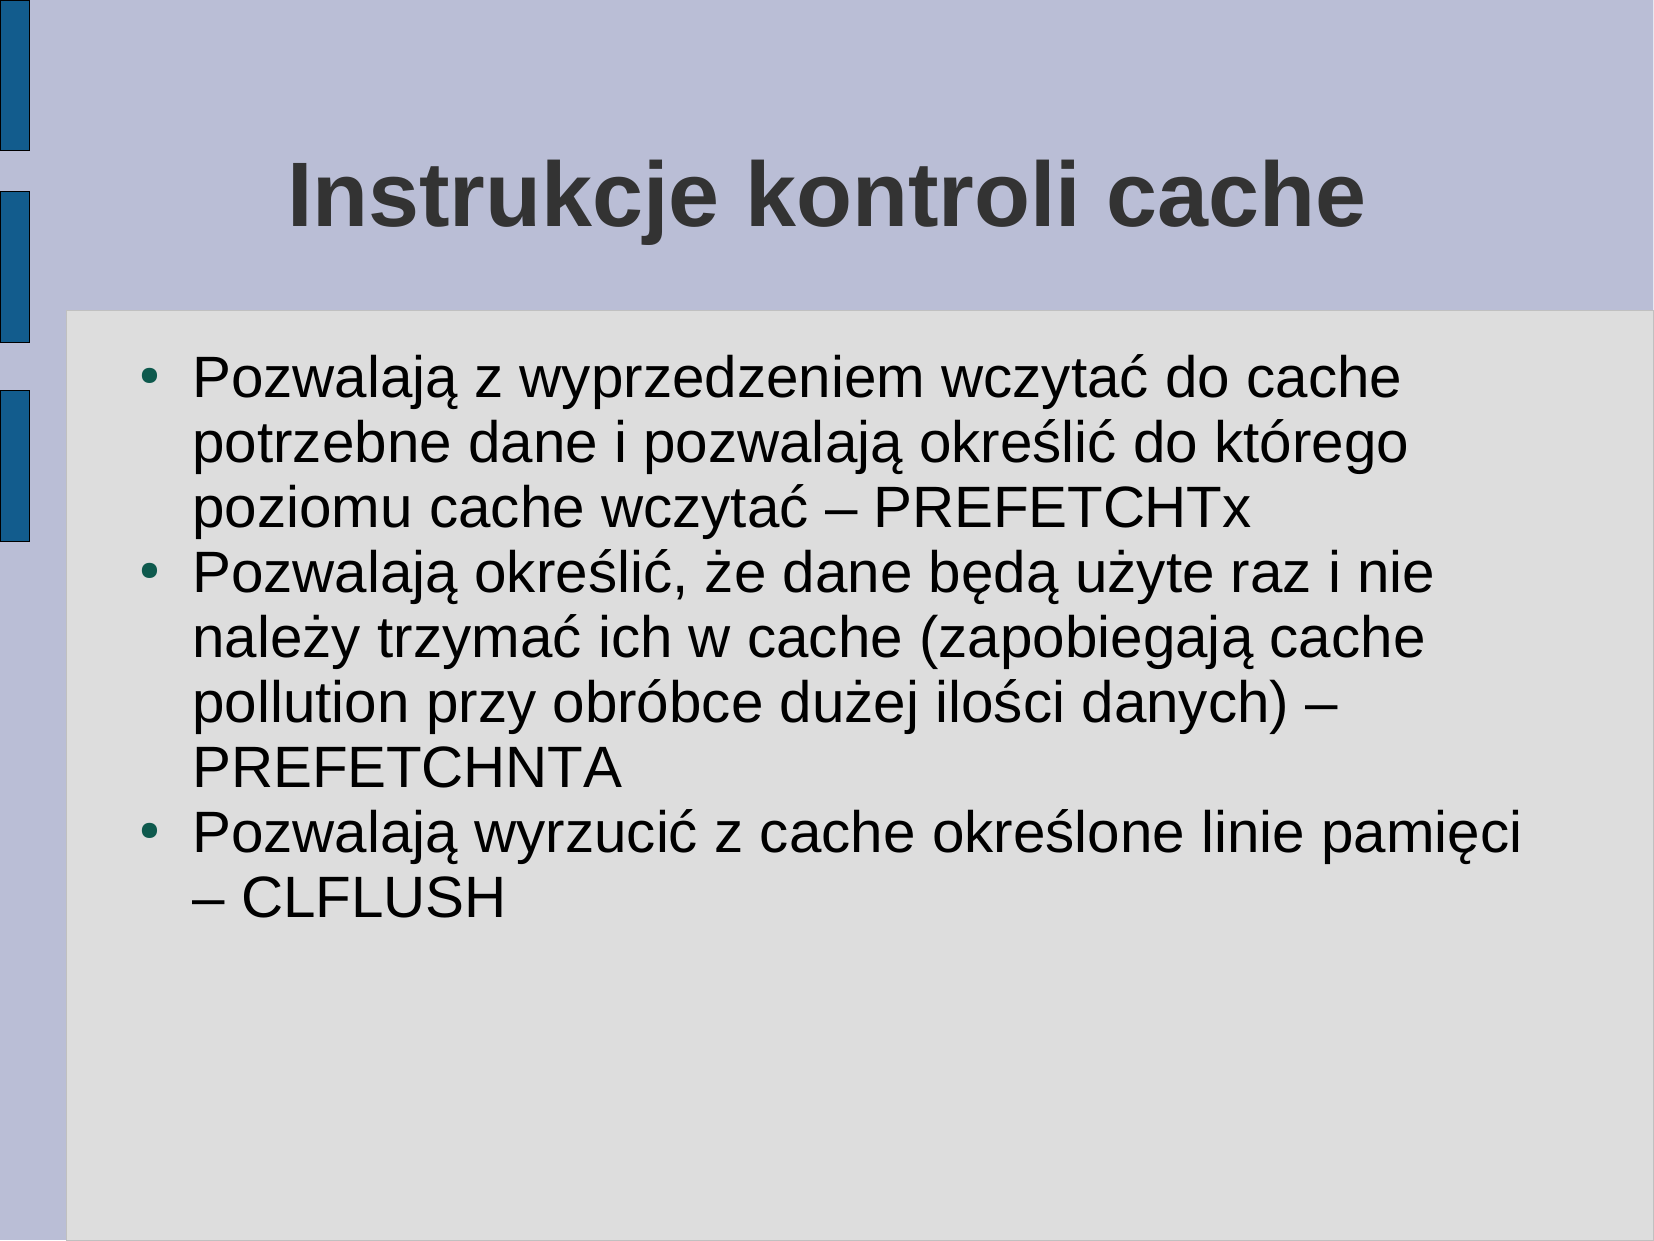

# Instrukcje kontroli cache
Pozwalają z wyprzedzeniem wczytać do cache potrzebne dane i pozwalają określić do którego poziomu cache wczytać – PREFETCHTx
Pozwalają określić, że dane będą użyte raz i nie należy trzymać ich w cache (zapobiegają cache pollution przy obróbce dużej ilości danych) – PREFETCHNTA
Pozwalają wyrzucić z cache określone linie pamięci – CLFLUSH